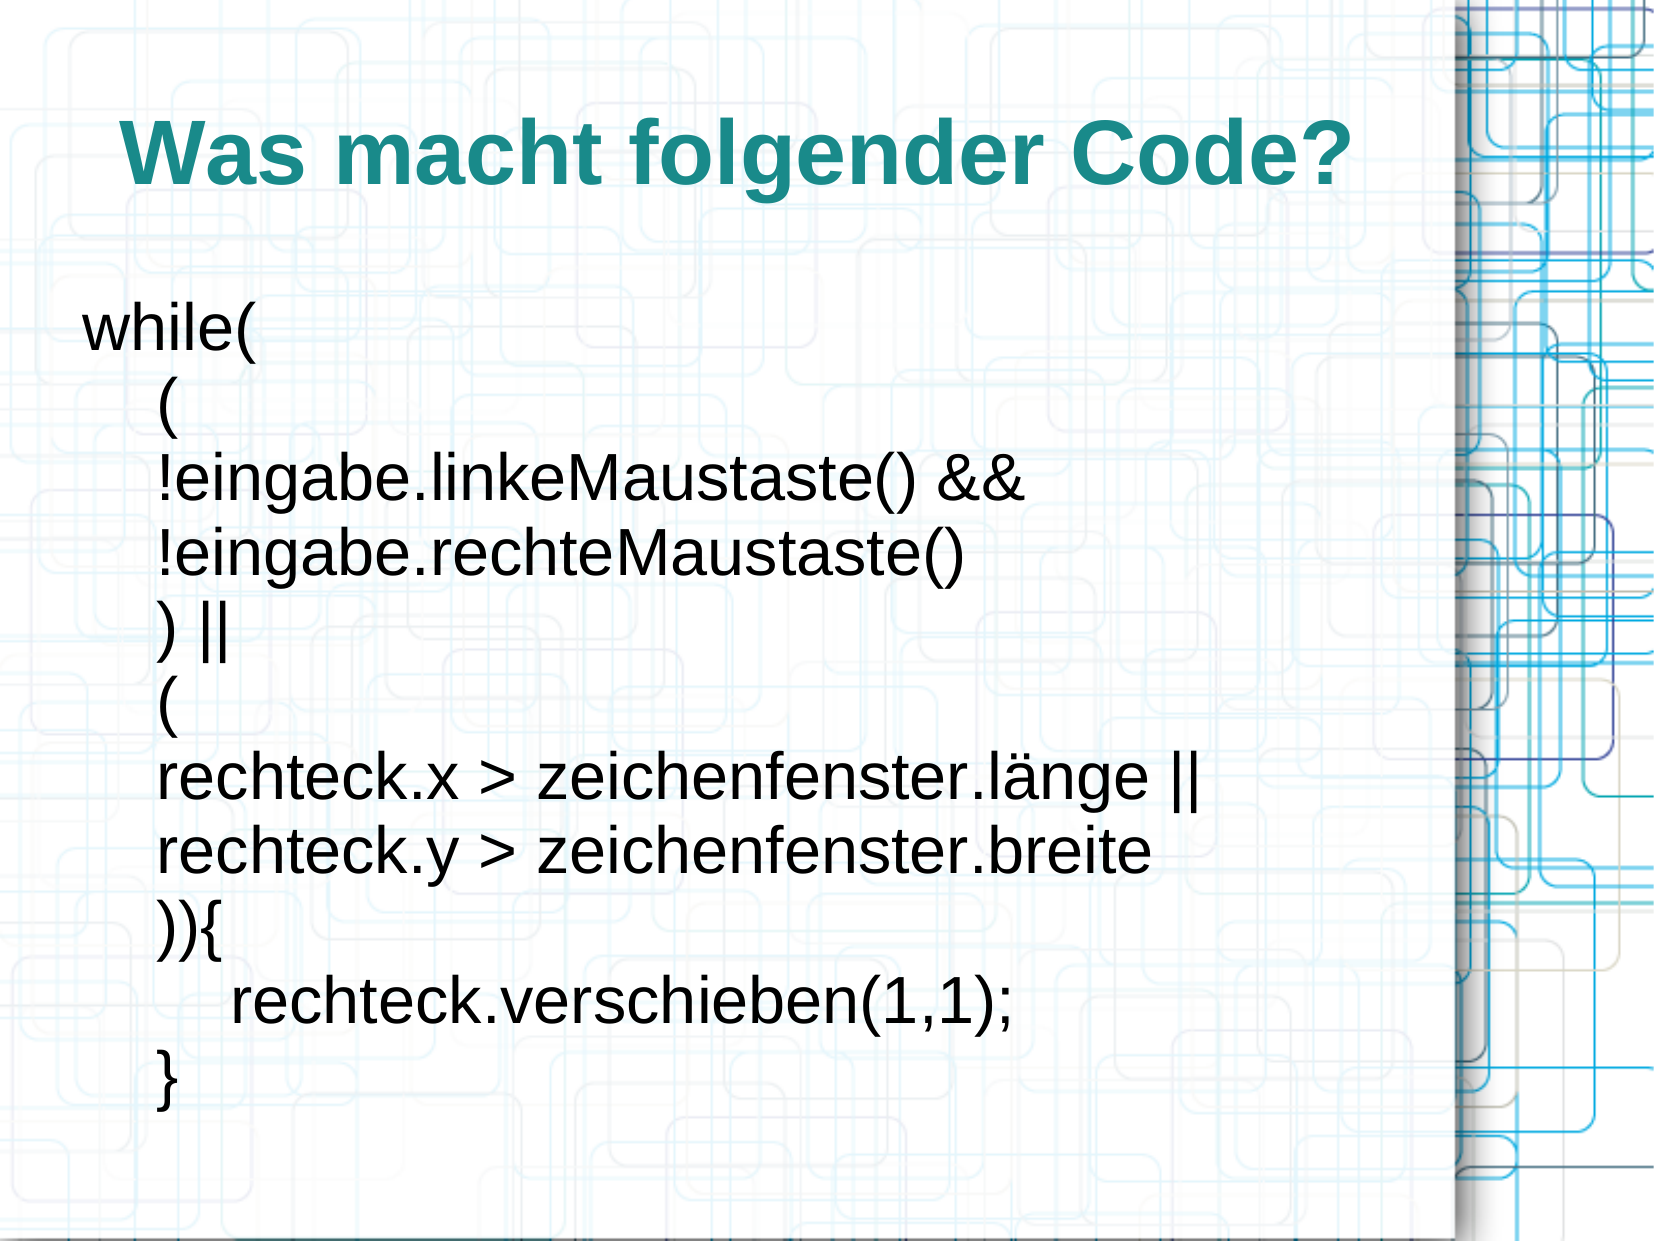

# Was macht folgender Code?
while(
 (
 !eingabe.linkeMaustaste() &&
 !eingabe.rechteMaustaste()
 ) ||
 (
 rechteck.x > zeichenfenster.länge ||
 rechteck.y > zeichenfenster.breite
 )){
 rechteck.verschieben(1,1);
 }